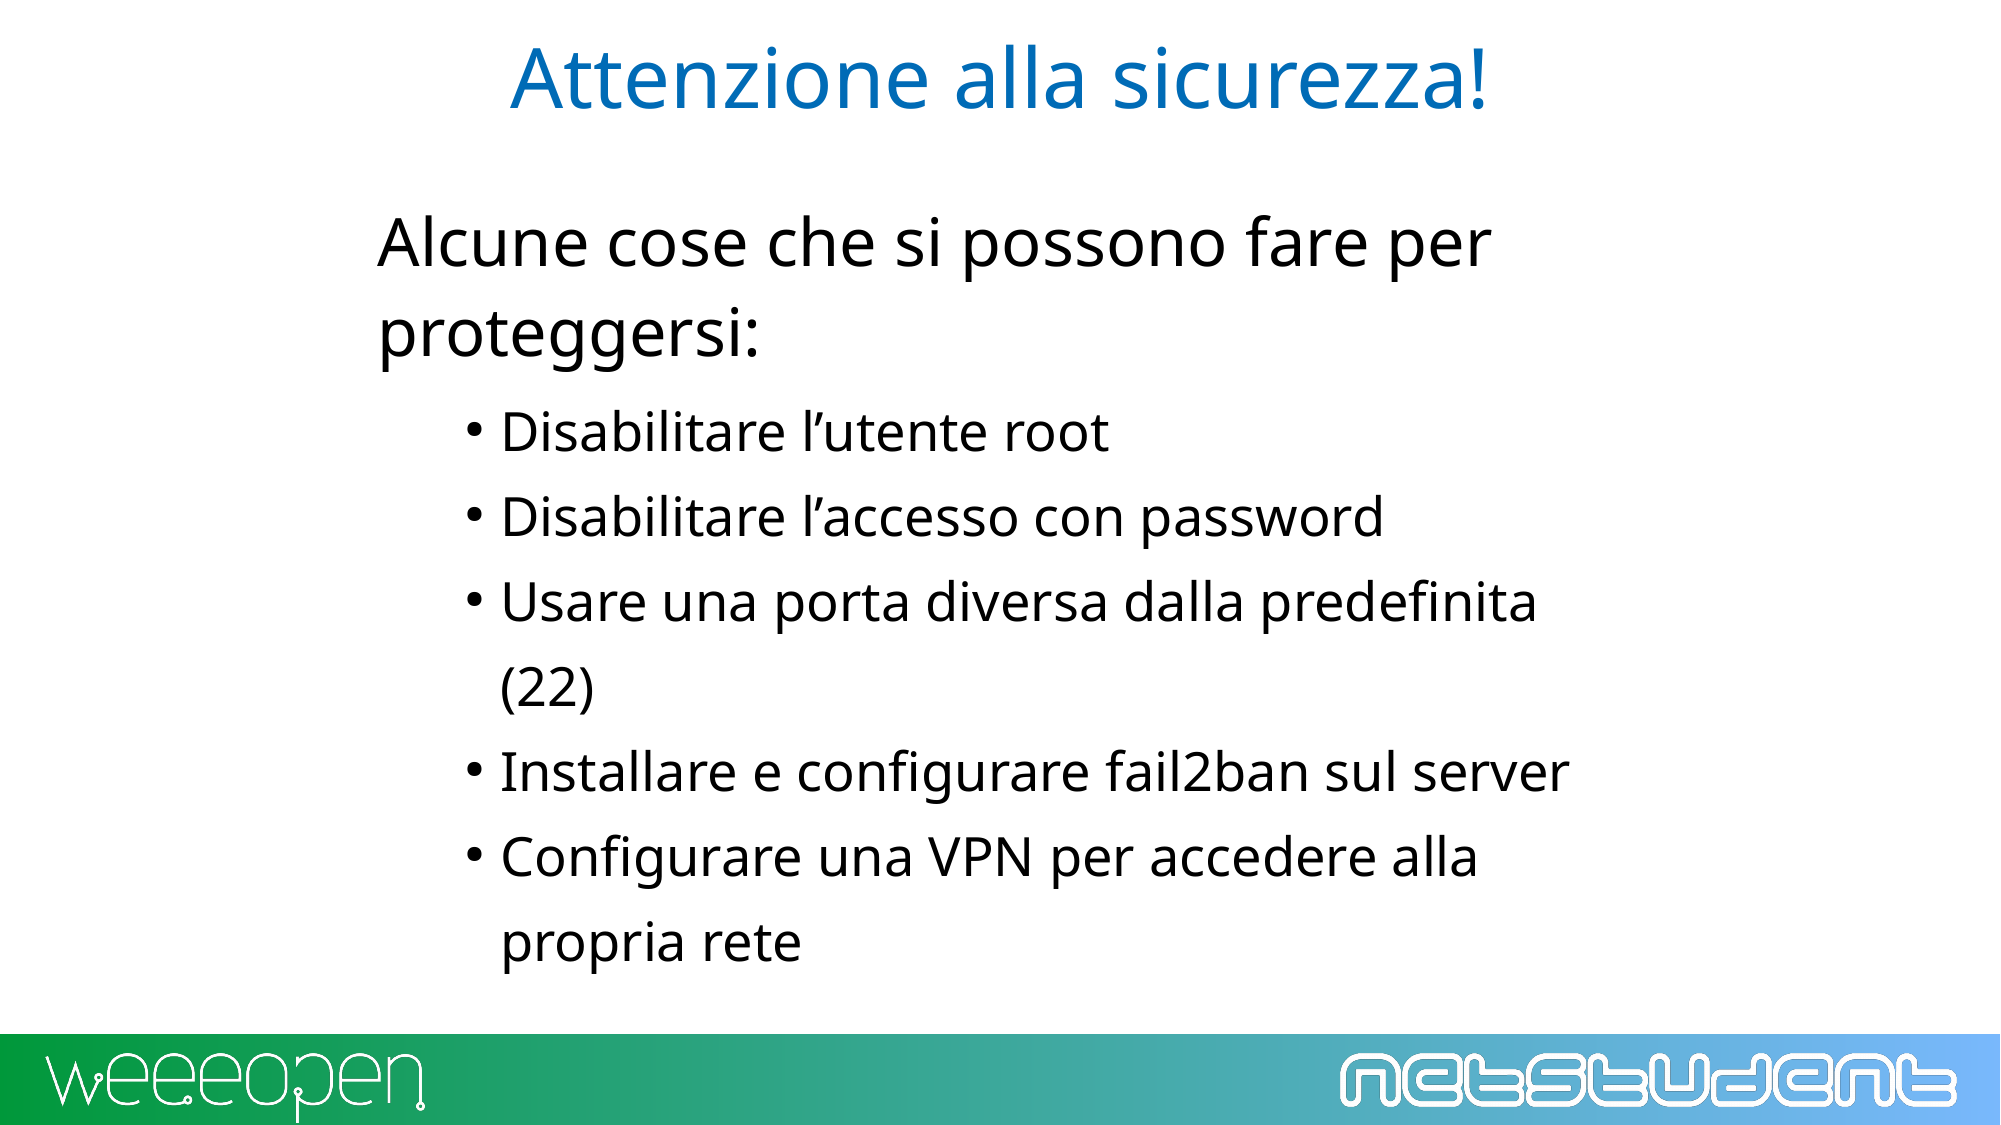

# Attenzione alla sicurezza!
Alcune cose che si possono fare per proteggersi:
Disabilitare l’utente root
Disabilitare l’accesso con password
Usare una porta diversa dalla predefinita (22)
Installare e configurare fail2ban sul server
Configurare una VPN per accedere alla propria rete